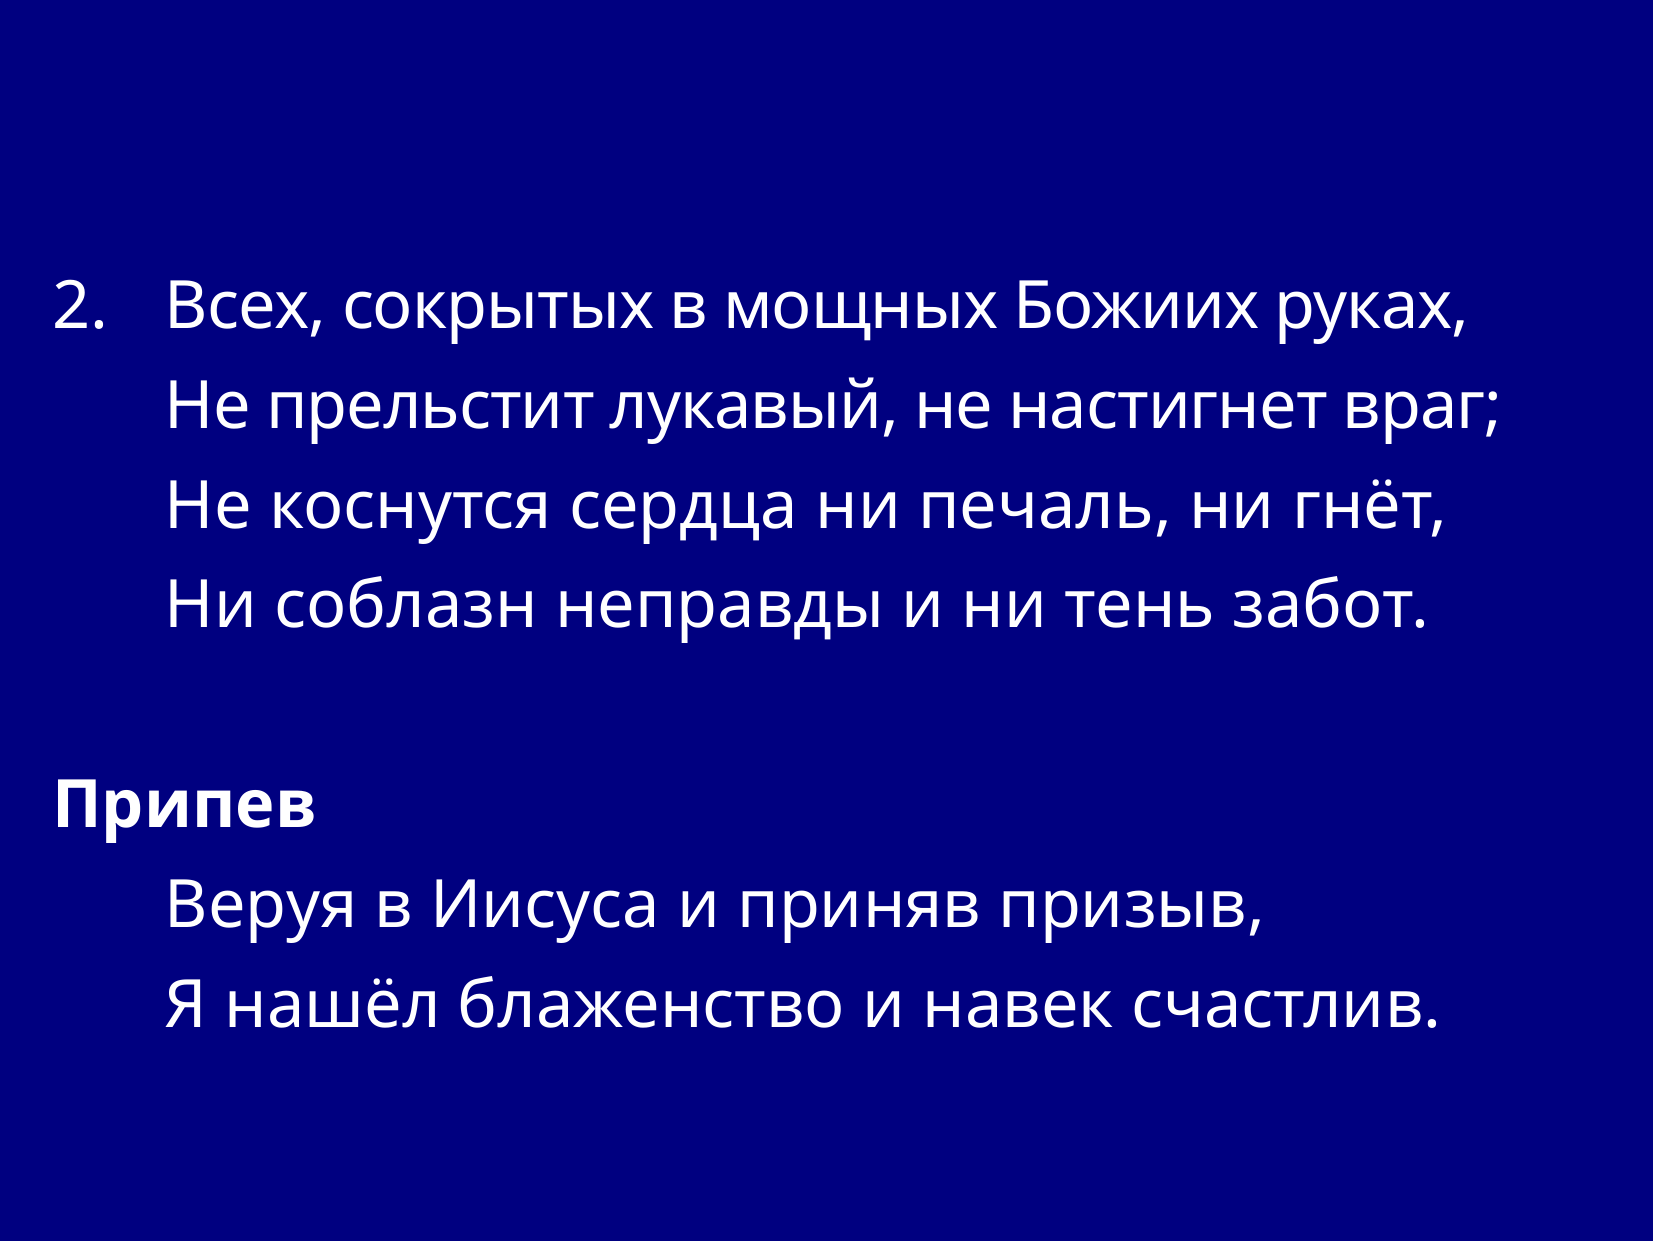

2.	Всех, сокрытых в мощных Божиих руках,
	Не прельстит лукавый, не настигнет враг;
	Не коснутся сердца ни печаль, ни гнёт,
	Ни соблазн неправды и ни тень забот.
Припев
	Веруя в Иисуса и приняв призыв,
	Я нашёл блаженство и навек счастлив.